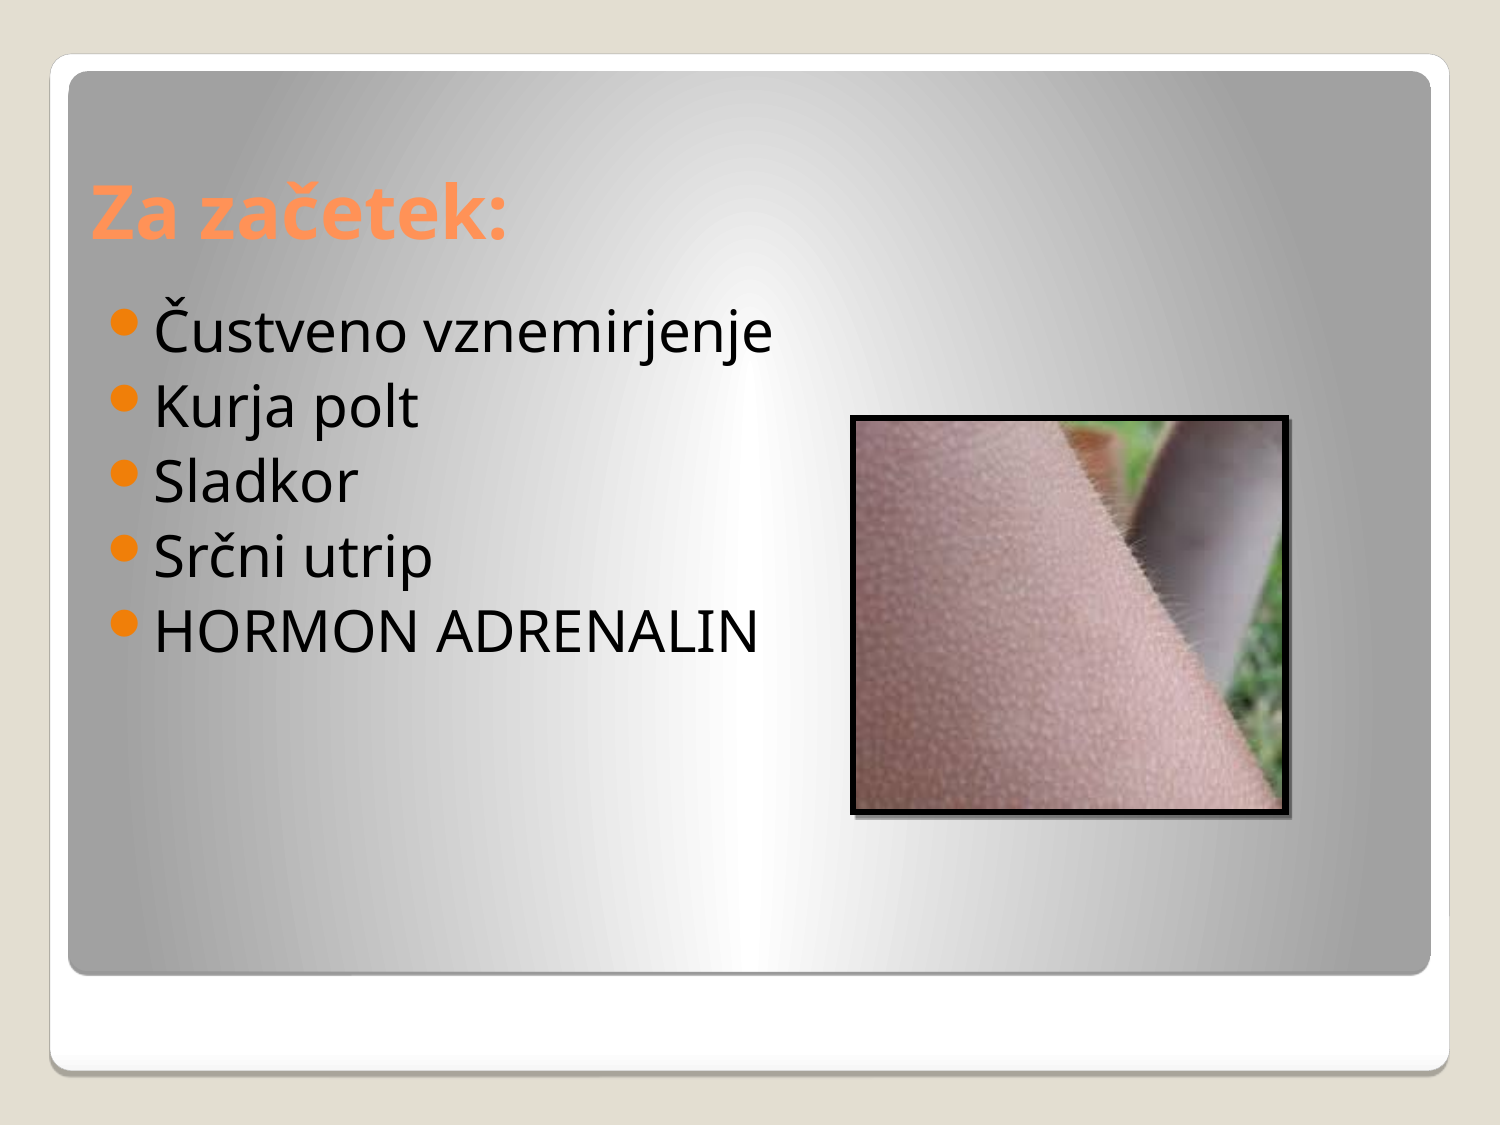

# Za začetek:
Čustveno vznemirjenje
Kurja polt
Sladkor
Srčni utrip
HORMON ADRENALIN